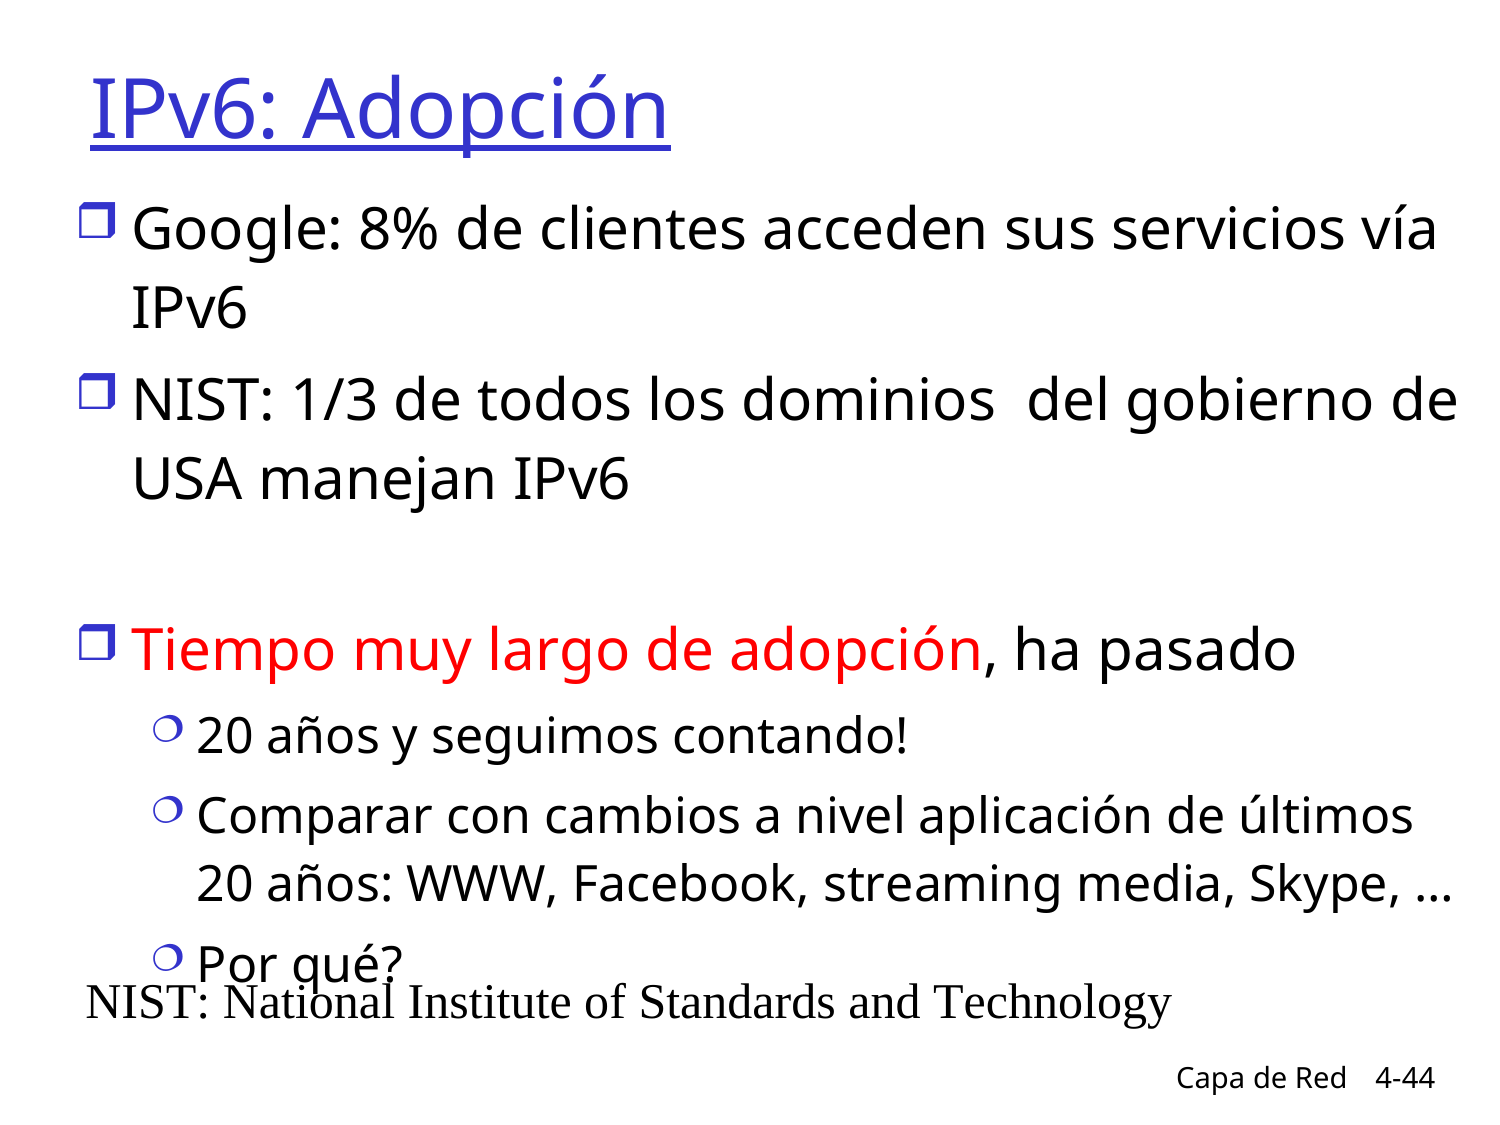

# IPv6: Adopción
Google: 8% de clientes acceden sus servicios vía IPv6
NIST: 1/3 de todos los dominios del gobierno de USA manejan IPv6
Tiempo muy largo de adopción, ha pasado
20 años y seguimos contando!
Comparar con cambios a nivel aplicación de últimos 20 años: WWW, Facebook, streaming media, Skype, …
Por qué?
NIST: National Institute of Standards and Technology
44